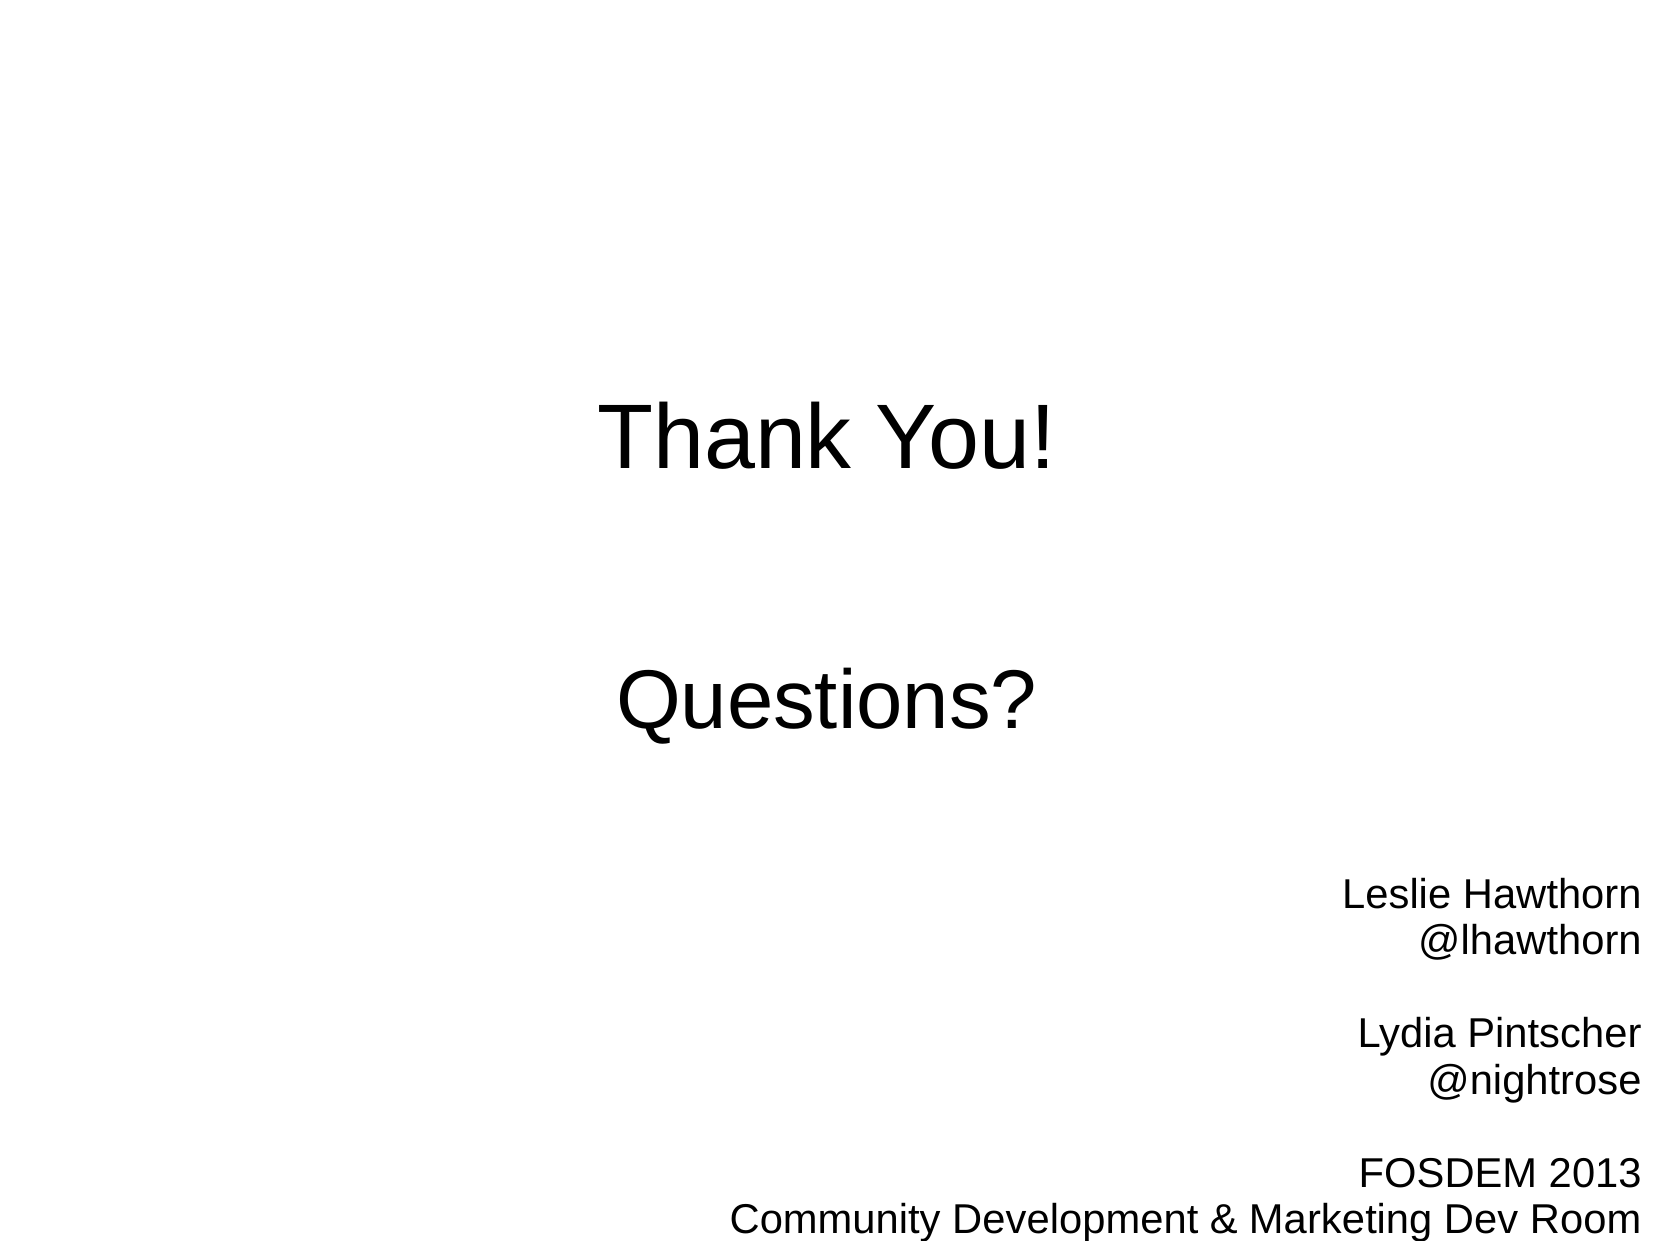

Questions?
# Thank You!
Leslie Hawthorn
@lhawthorn
Lydia Pintscher
@nightrose
FOSDEM 2013
Community Development & Marketing Dev Room